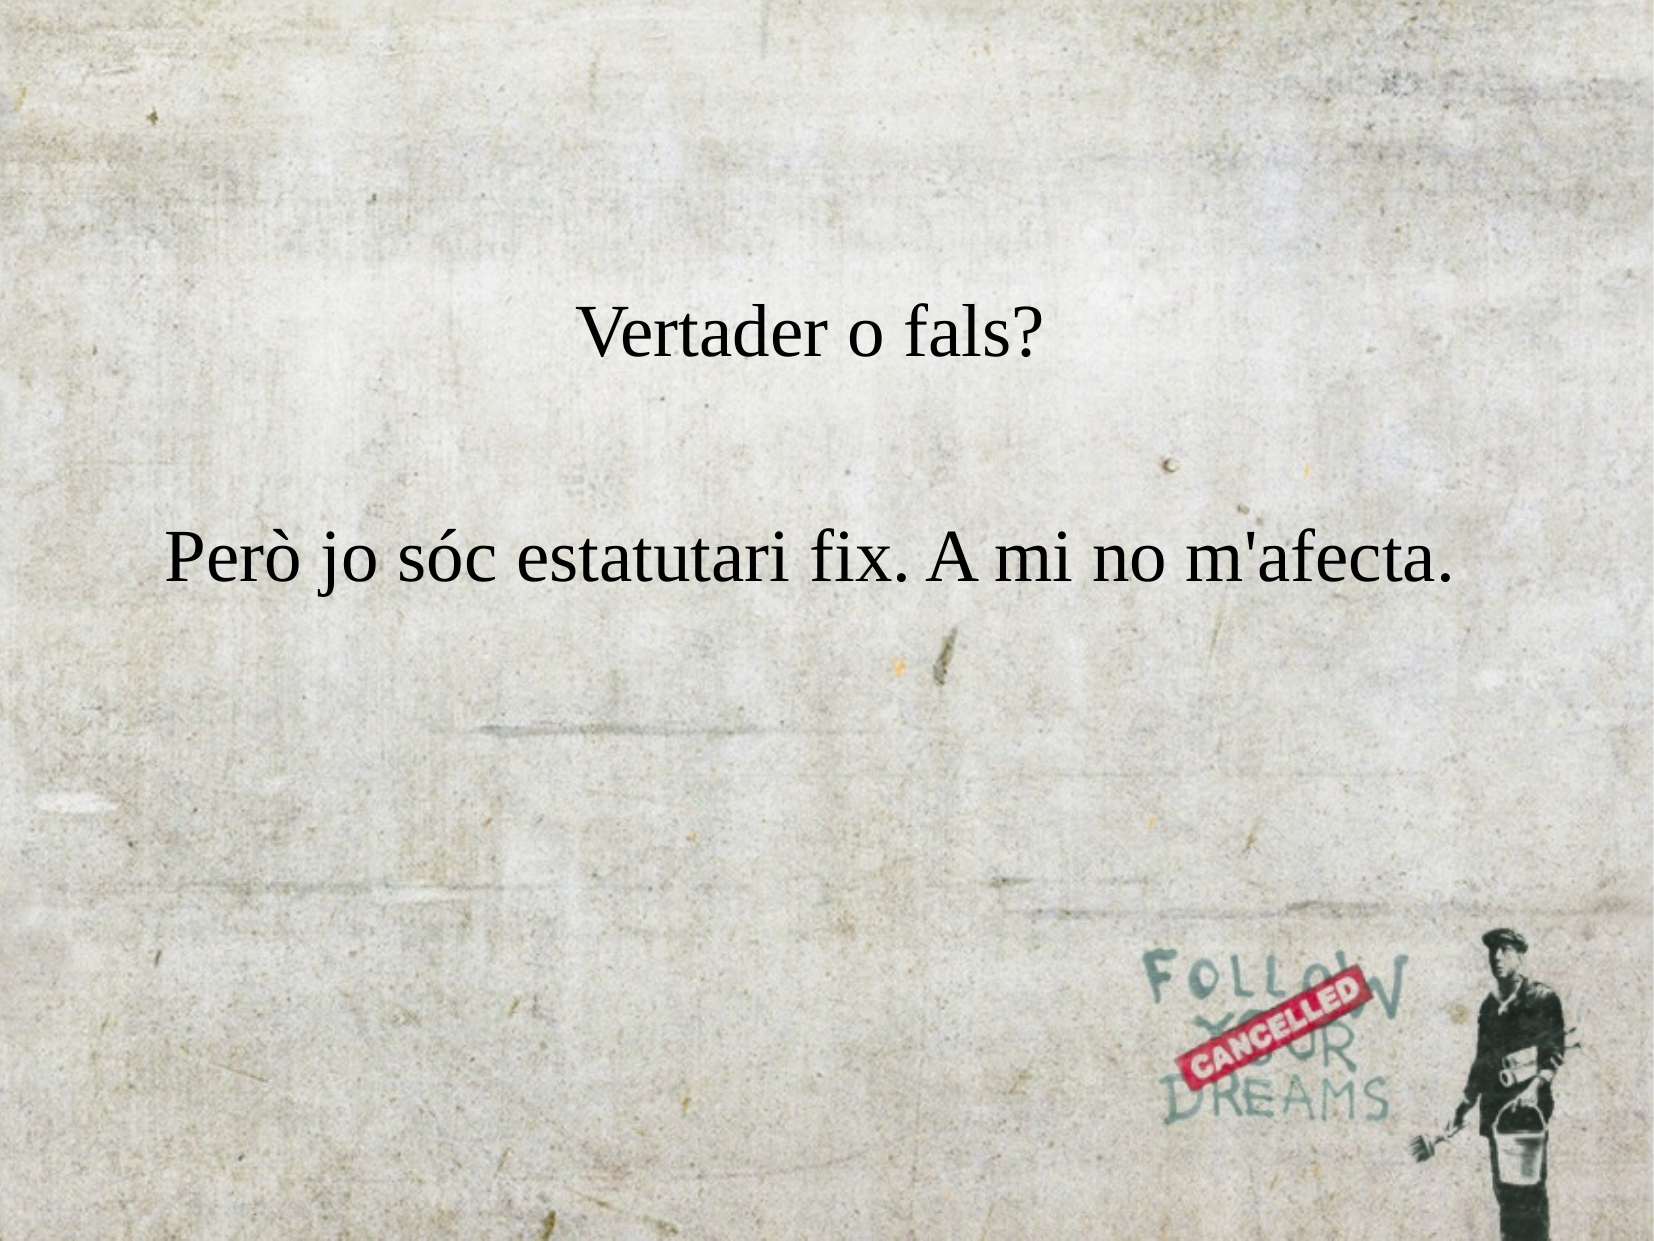

#
Vertader o fals?
Però jo sóc estatutari fix. A mi no m'afecta.